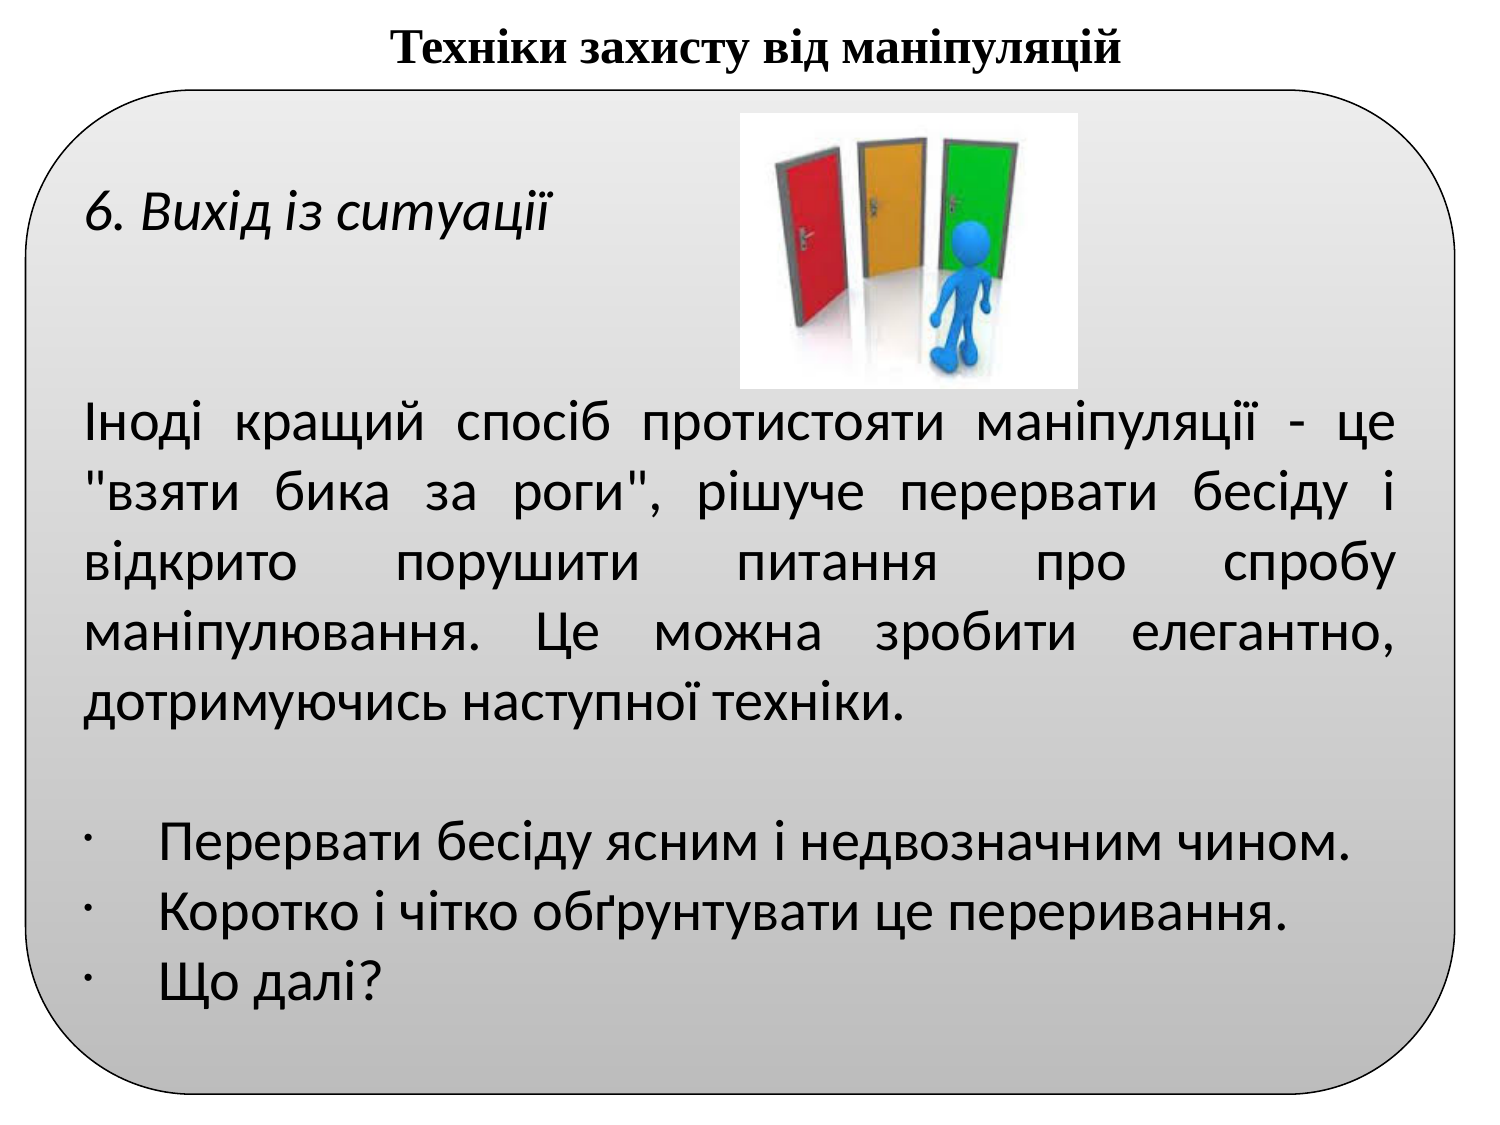

# Техніки захисту від маніпуляцій
6. Вихід із ситуації
Іноді кращий спосіб протистояти маніпуляції - це "взяти бика за роги", рішуче перервати бесіду і відкрито порушити питання про спробу маніпулювання. Це можна зробити елегантно, дотримуючись наступної техніки.
Перервати бесіду ясним і недвозначним чином.
Коротко і чітко обґрунтувати це переривання.
Що далі?